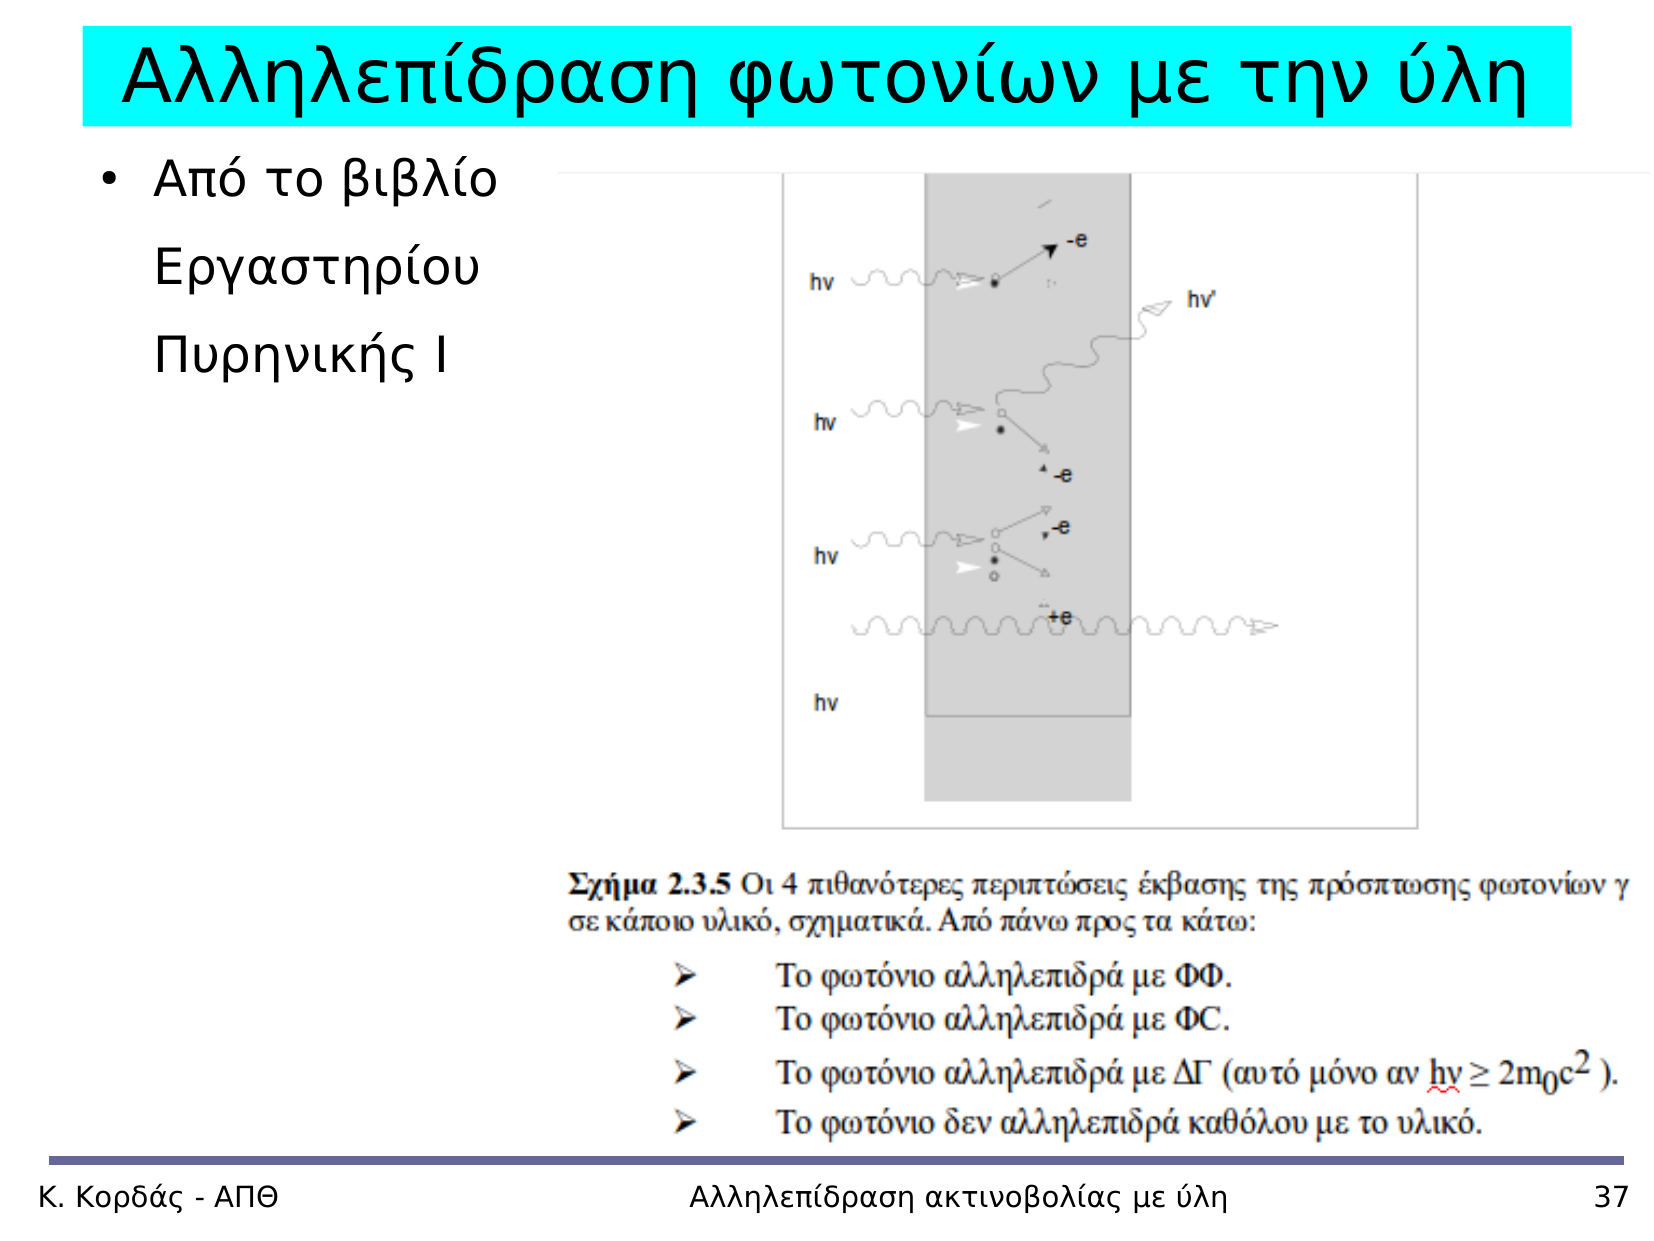

# Αλληλεπίδραση φωτονίων με την ύλη
Από το βιβλίο
Εργαστηρίου
Πυρηνικής Ι
Κ. Κορδάς - ΑΠΘ
Αλληλεπίδραση ακτινοβολίας με ύλη
37